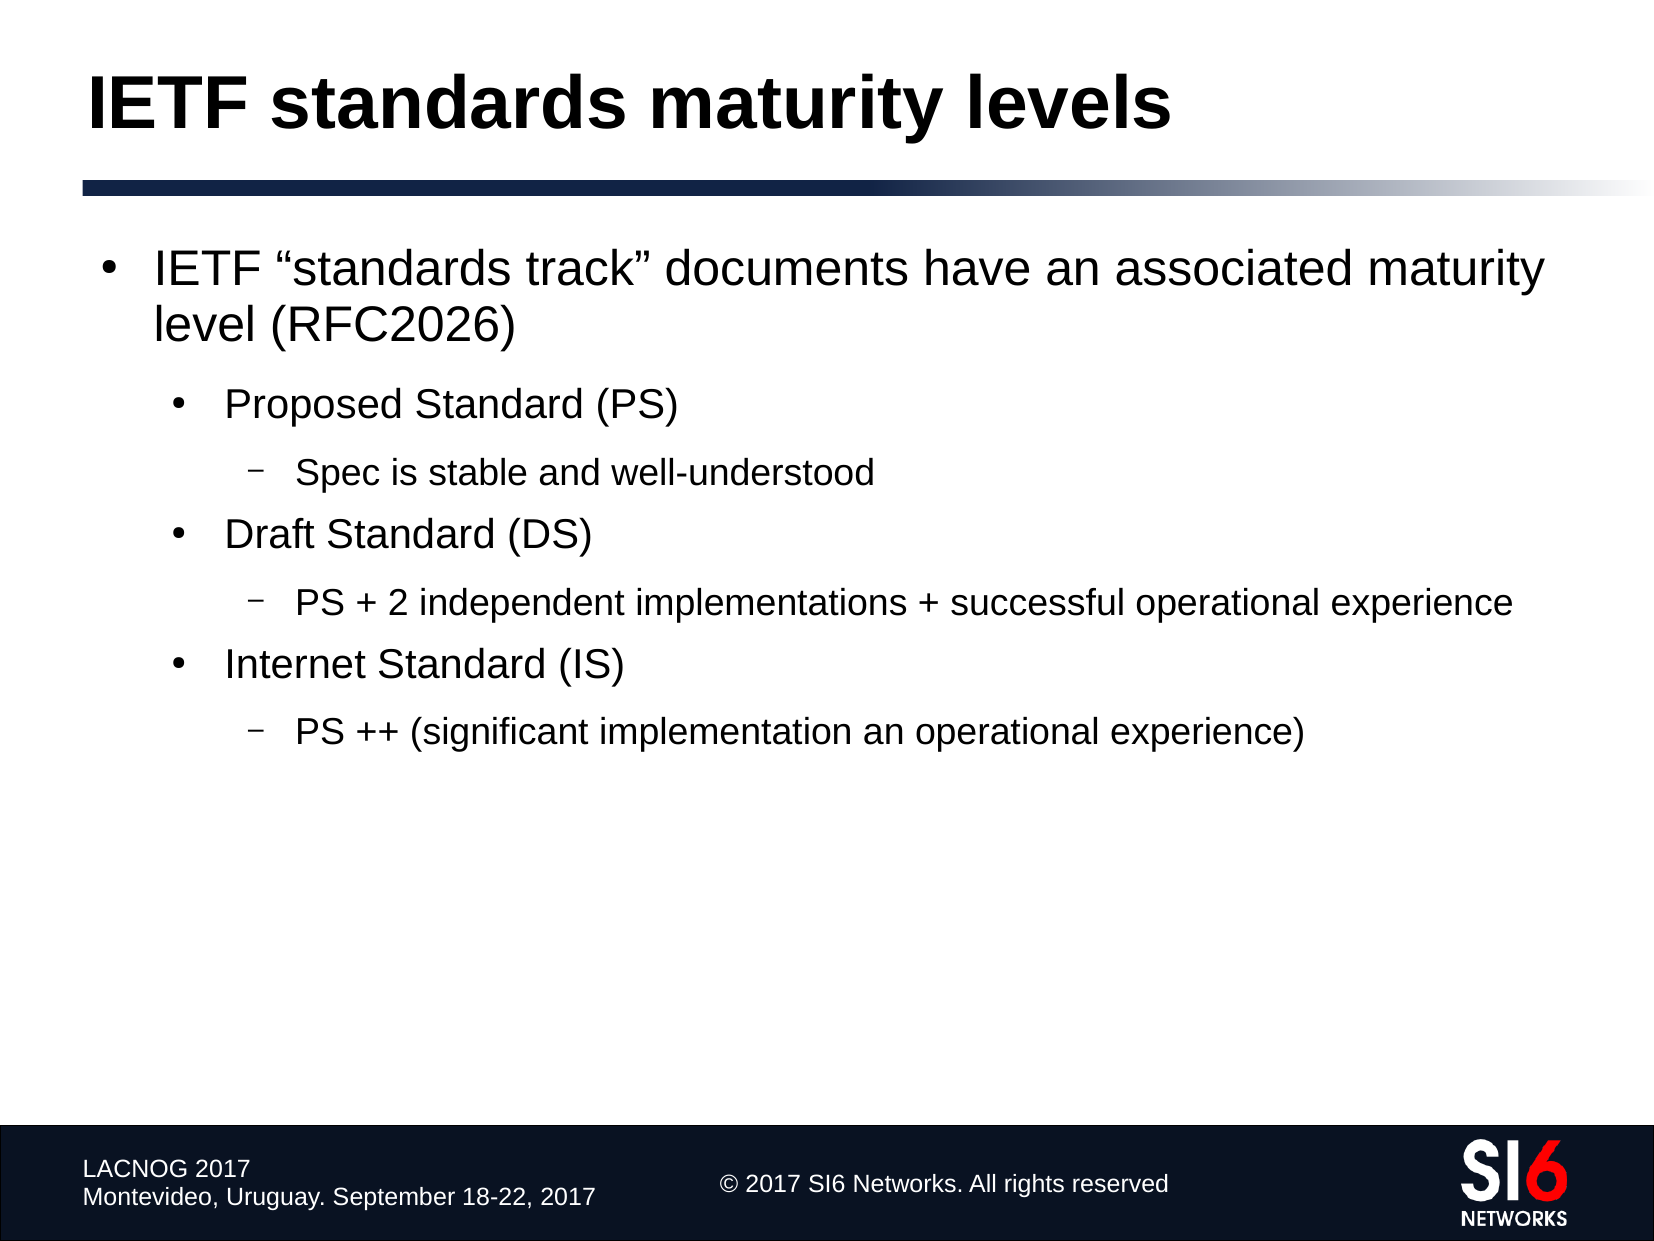

# IETF standards maturity levels
IETF “standards track” documents have an associated maturity level (RFC2026)
Proposed Standard (PS)
Spec is stable and well-understood
Draft Standard (DS)
PS + 2 independent implementations + successful operational experience
Internet Standard (IS)
PS ++ (significant implementation an operational experience)